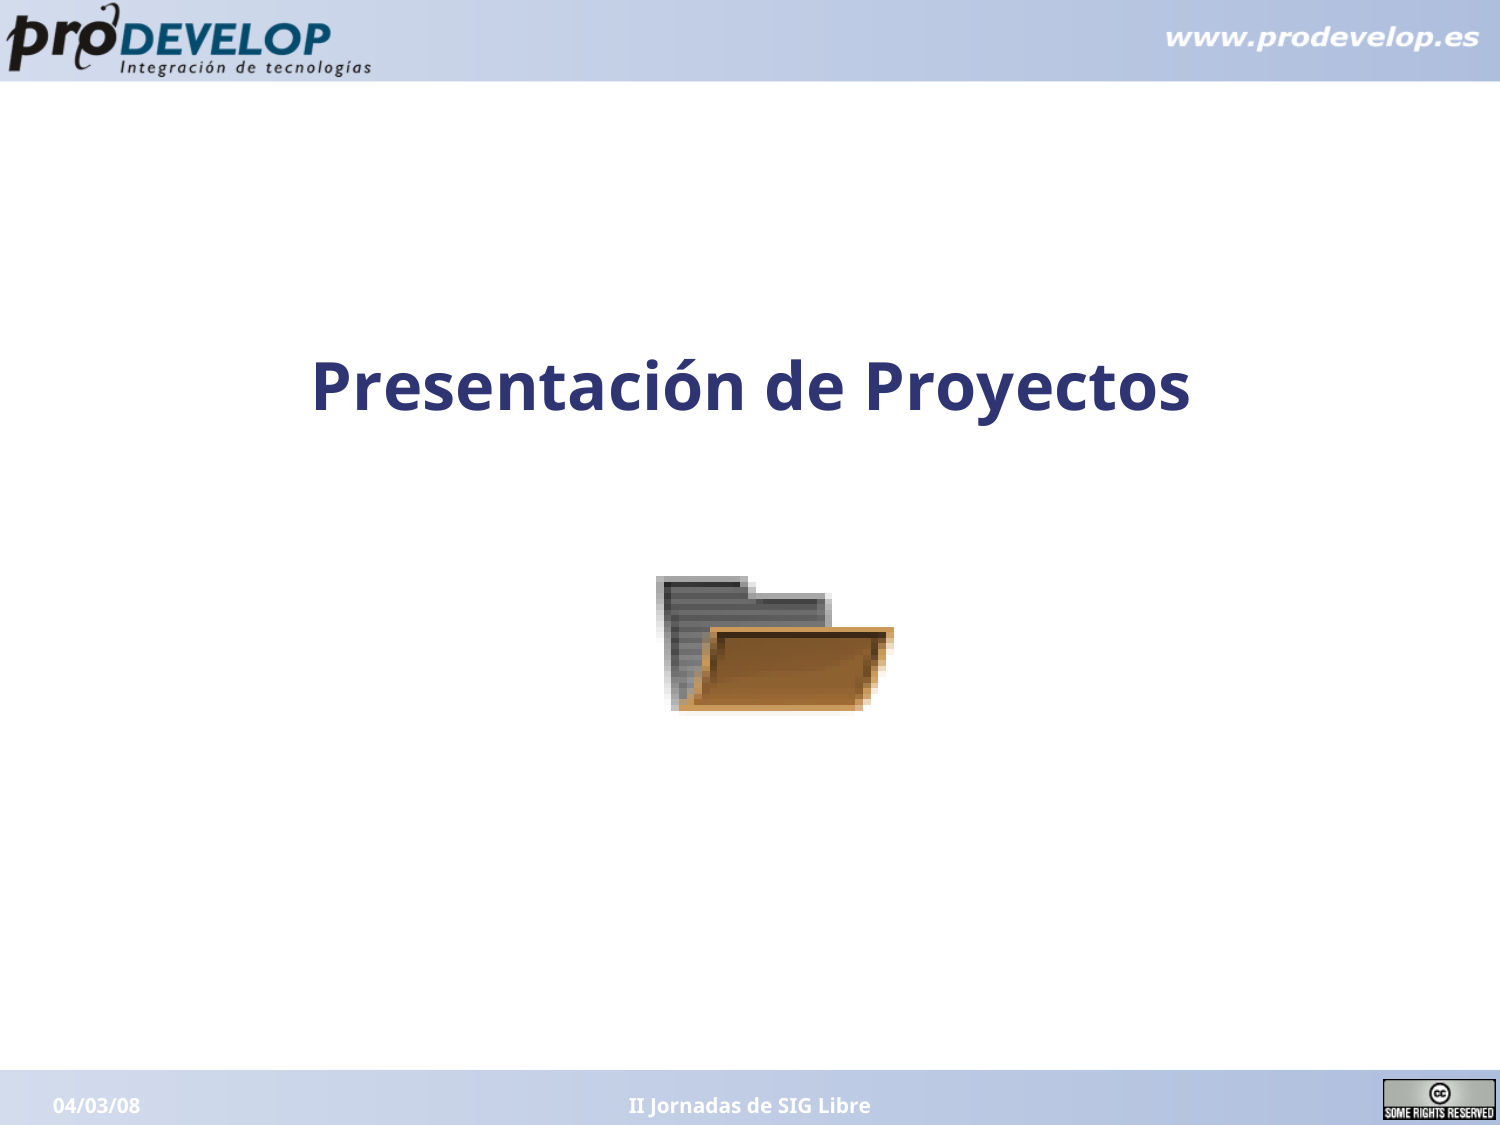

# Presentación de Proyectos
25/10/2006
7
Plan Difusión Interna gvSIG v. 2.0